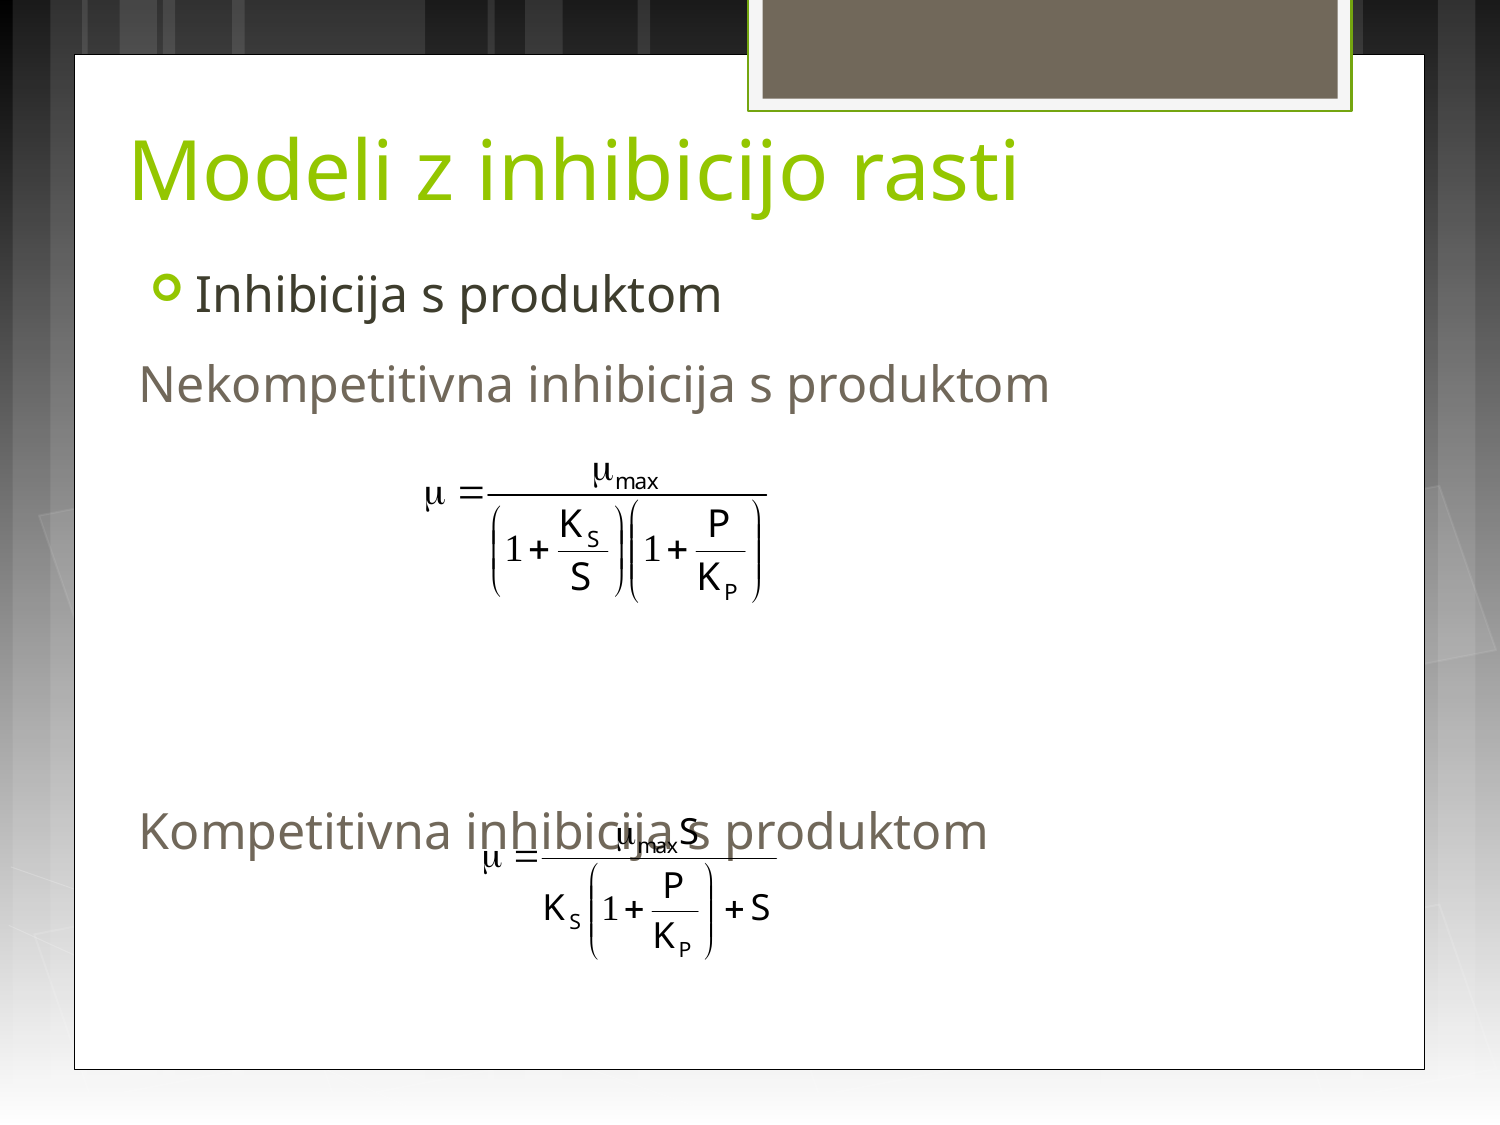

# Modeli z inhibicijo rasti
Inhibicija s produktom
Nekompetitivna inhibicija s produktom
Kompetitivna inhibicija s produktom